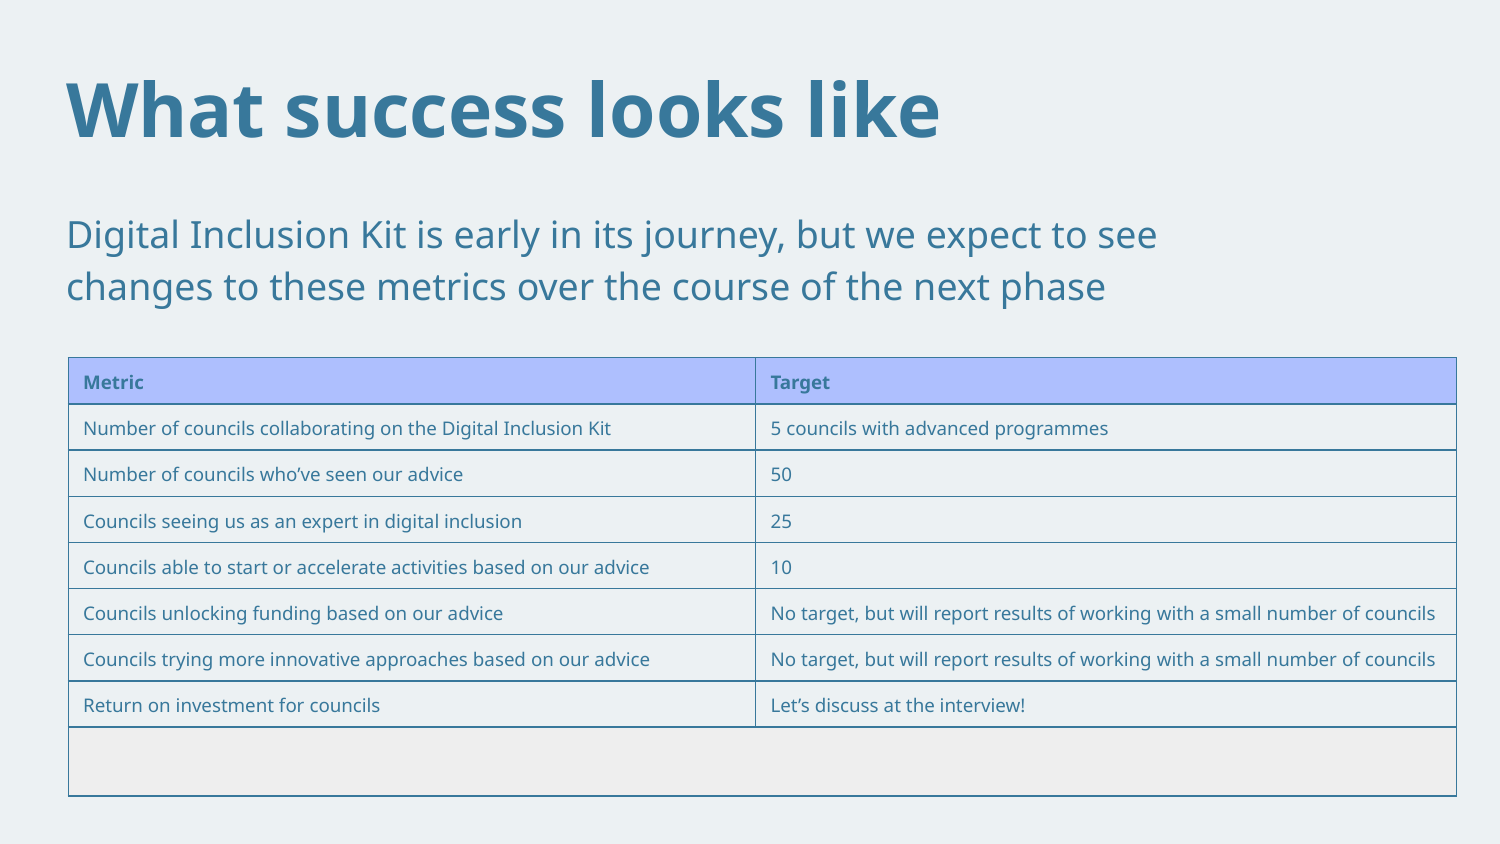

# What success looks like
Digital Inclusion Kit is early in its journey, but we expect to see changes to these metrics over the course of the next phase
| Metric | Target |
| --- | --- |
| Number of councils collaborating on the Digital Inclusion Kit | 5 councils with advanced programmes |
| Number of councils who’ve seen our advice | 50 |
| Councils seeing us as an expert in digital inclusion | 25 |
| Councils able to start or accelerate activities based on our advice | 10 |
| Councils unlocking funding based on our advice | No target, but will report results of working with a small number of councils |
| Councils trying more innovative approaches based on our advice | No target, but will report results of working with a small number of councils |
| Return on investment for councils | Let’s discuss at the interview! |
| | |